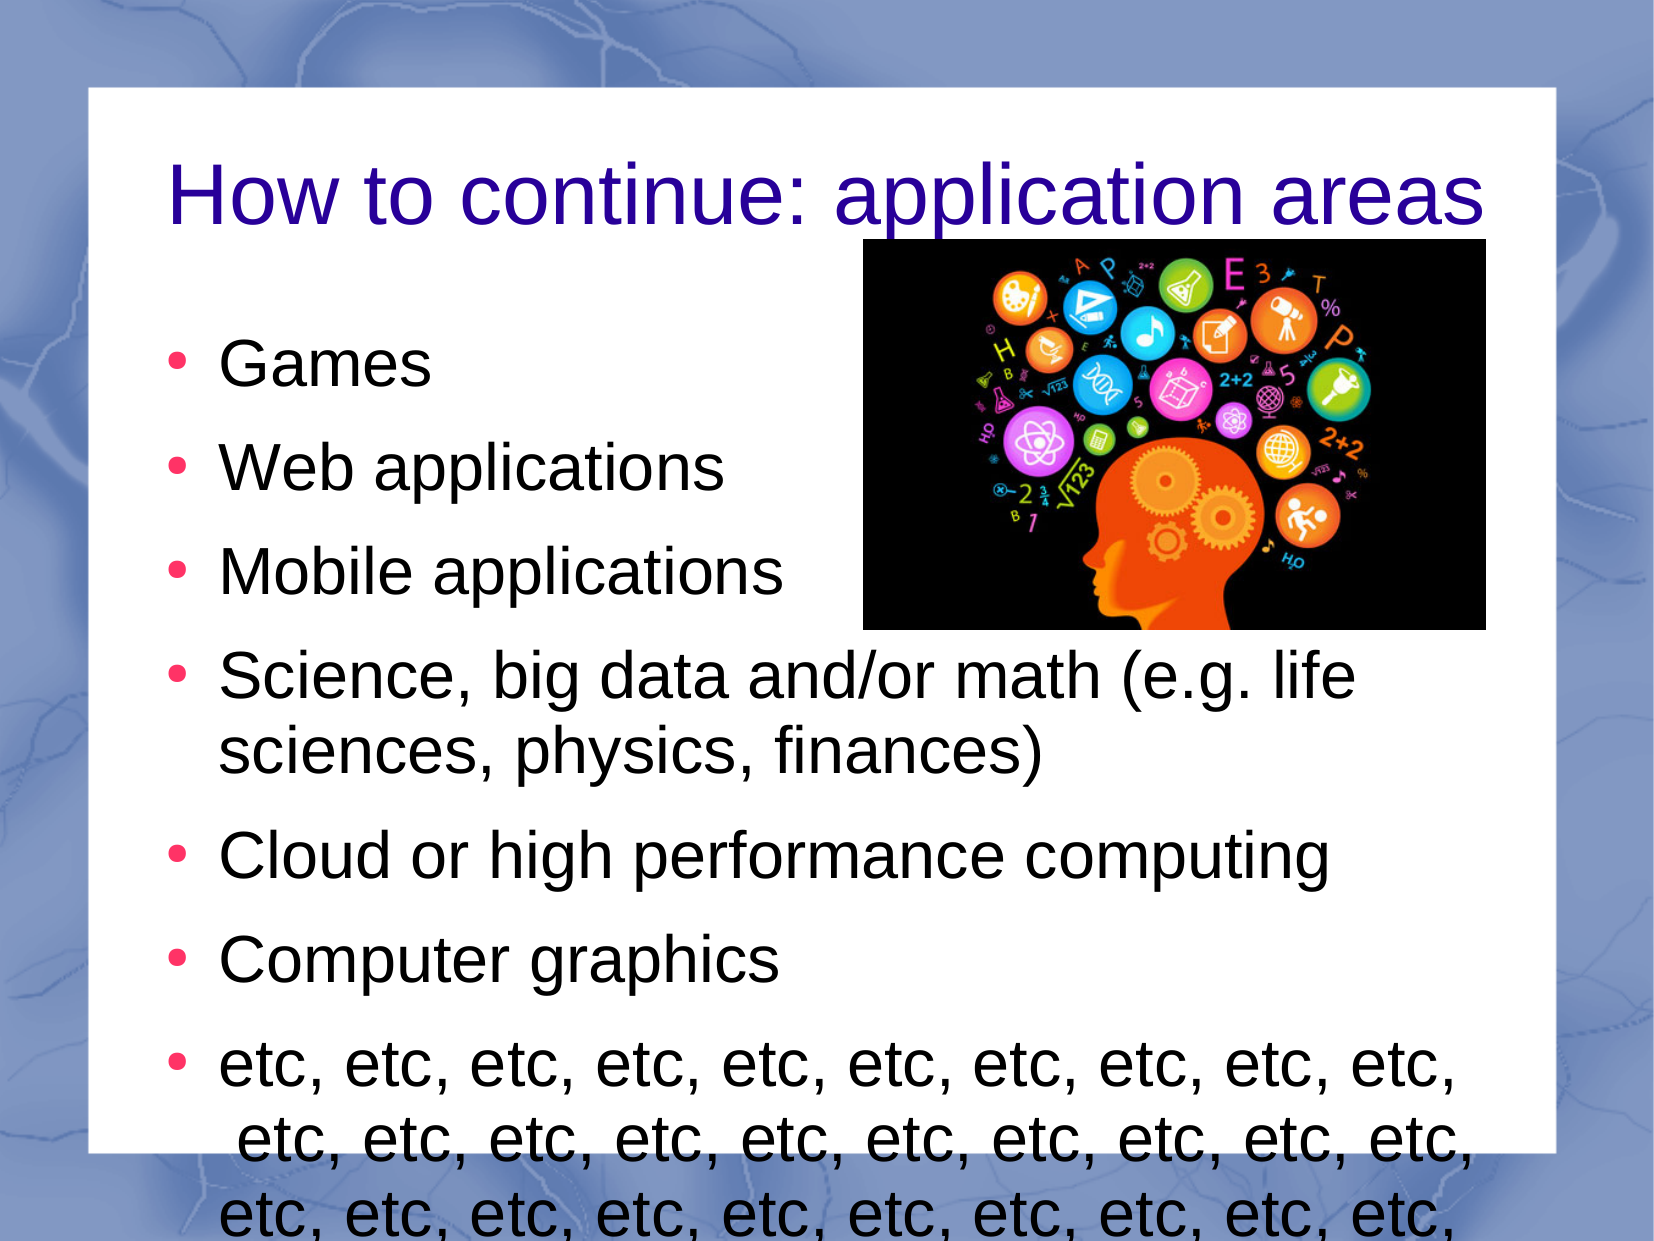

# How to continue: application areas
Games
Web applications
Mobile applications
Science, big data and/or math (e.g. life sciences, physics, finances)
Cloud or high performance computing
Computer graphics
etc, etc, etc, etc, etc, etc, etc, etc, etc, etc, etc, etc, etc, etc, etc, etc, etc, etc, etc, etc, etc, etc, etc, etc, etc, etc, etc, etc, etc, etc, etc, etc, etc, etc, etc, etc, etc, etc, etc, etc